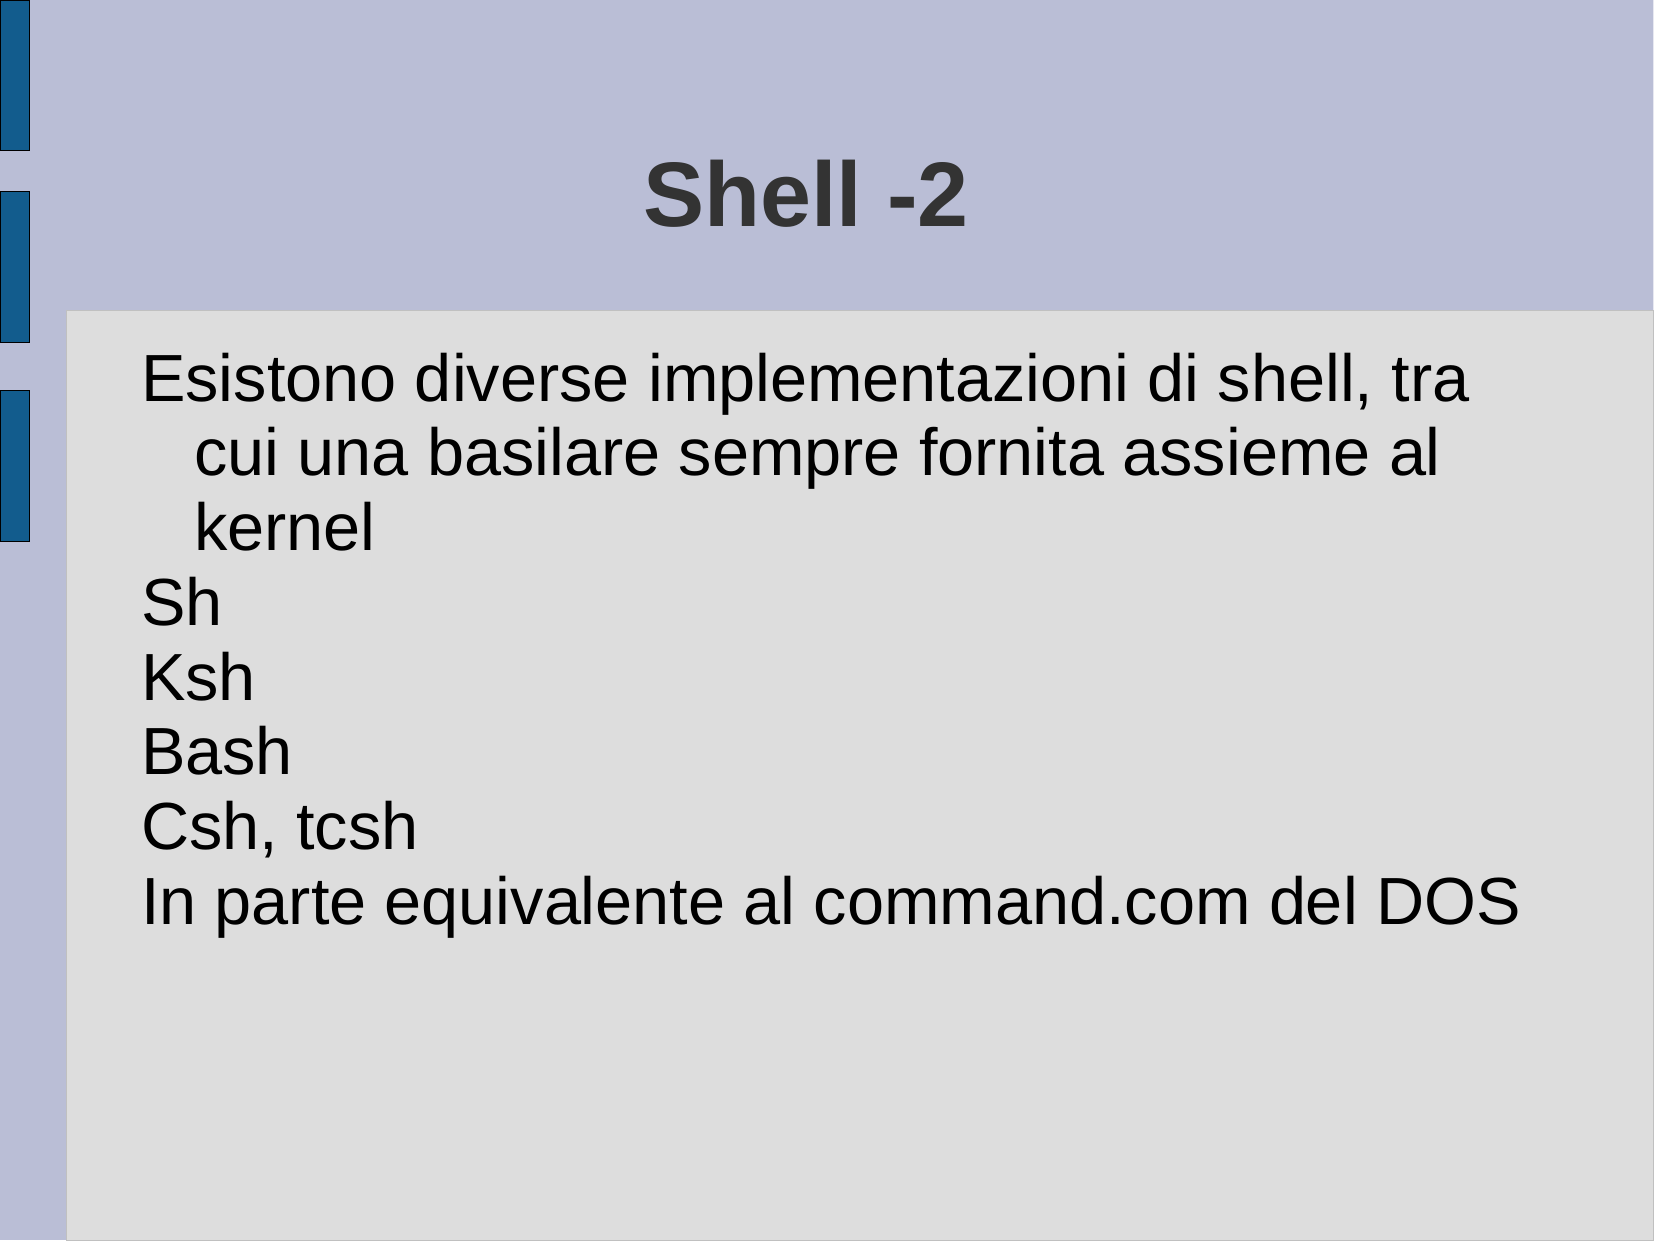

# Shell -2
Esistono diverse implementazioni di shell, tra cui una basilare sempre fornita assieme al kernel
Sh
Ksh
Bash
Csh, tcsh
In parte equivalente al command.com del DOS